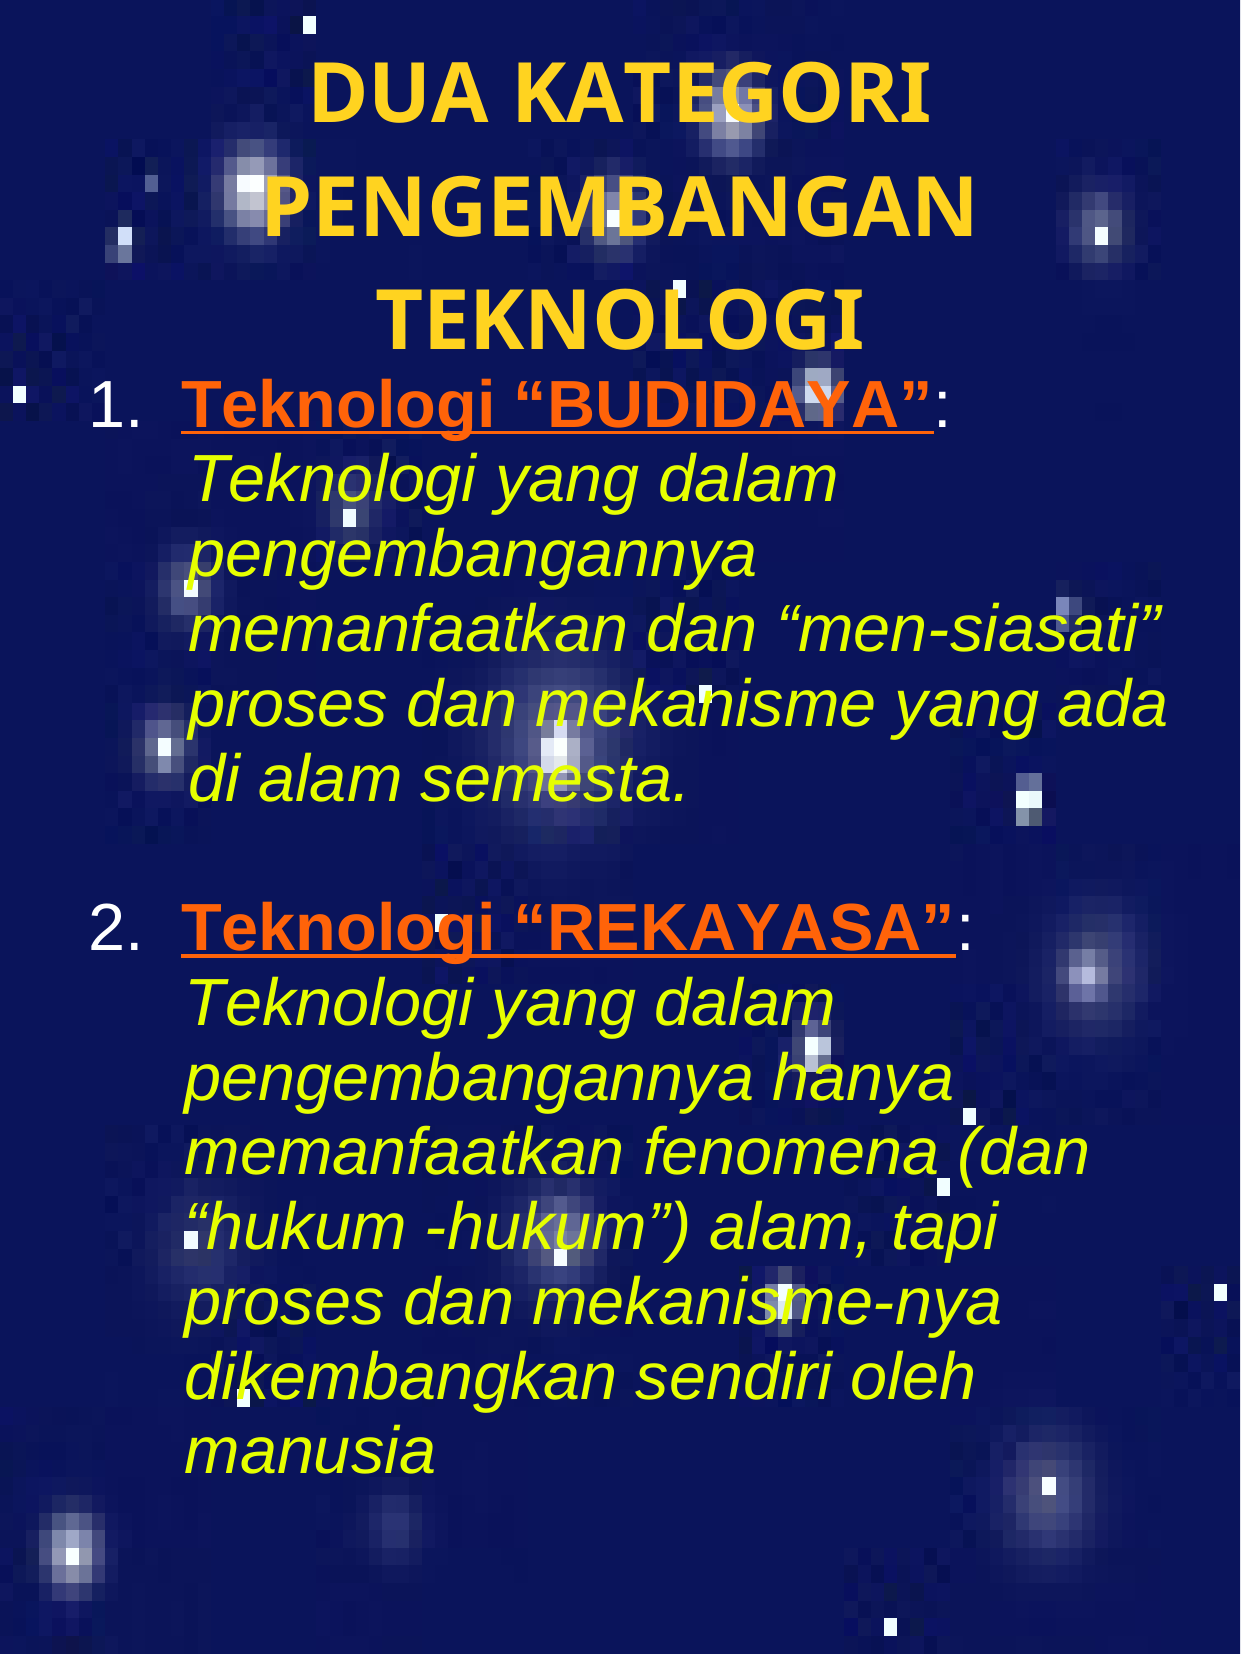

# DUA KATEGORI PENGEMBANGAN TEKNOLOGI
1. Teknologi “BUDIDAYA”:
Teknologi yang dalam pengembangannya memanfaatkan dan “men-siasati” proses dan mekanisme yang ada di alam semesta.
2. Teknologi “REKAYASA”:
Teknologi yang dalam pengembangannya hanya memanfaatkan fenomena (dan “hukum -hukum”) alam, tapi proses dan mekanisme-nya dikembangkan sendiri oleh manusia